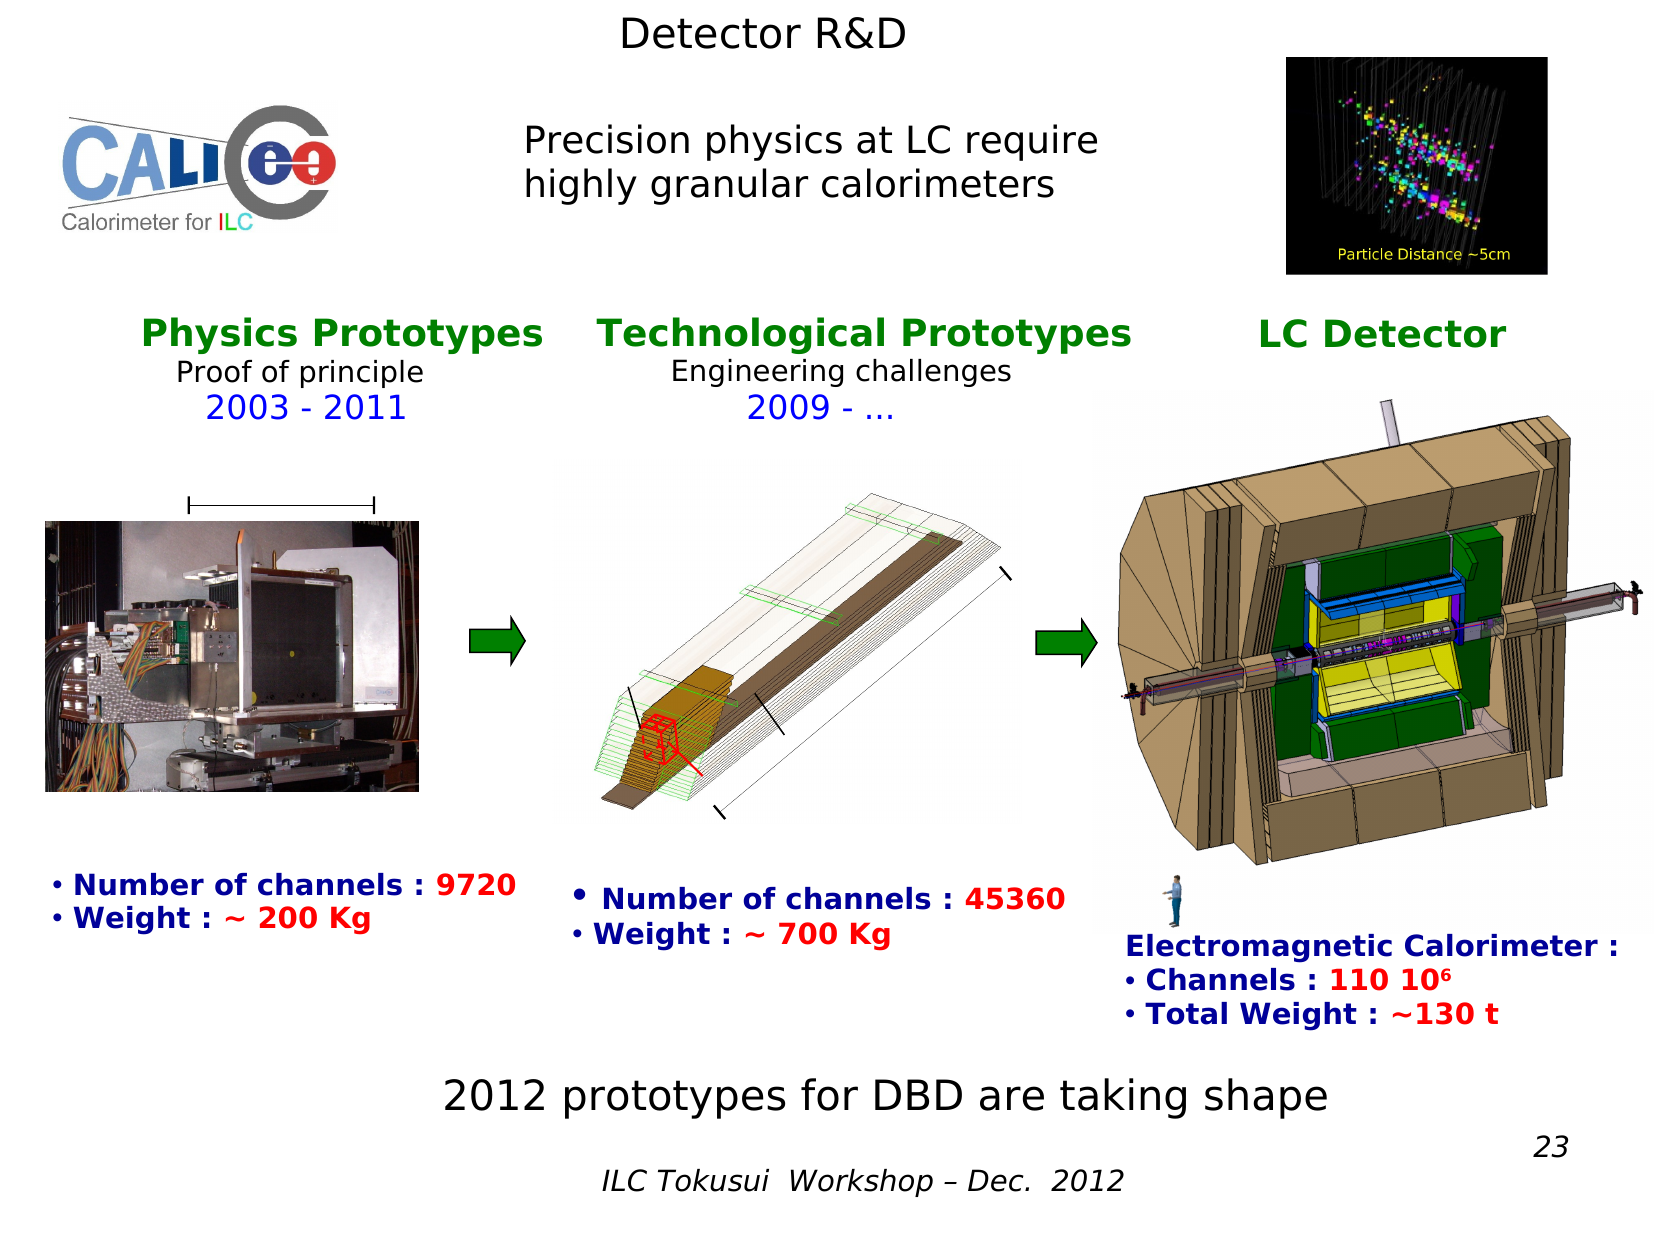

Detector R&D
Precision physics at LC require
highly granular calorimeters
Technological Prototypes
 Engineering challenges
 2009 - ...
 Physics Prototypes
 Proof of principle
 2003 - 2011
 LC Detector
 Number of channels : 9720
 Weight : ~ 200 Kg
 Number of channels : 45360
 Weight : ~ 700 Kg
Electromagnetic Calorimeter :
 Channels : 110 106
 Total Weight : ~130 t
2012 prototypes for DBD are taking shape
FCPPL Workshop - March 2012
23